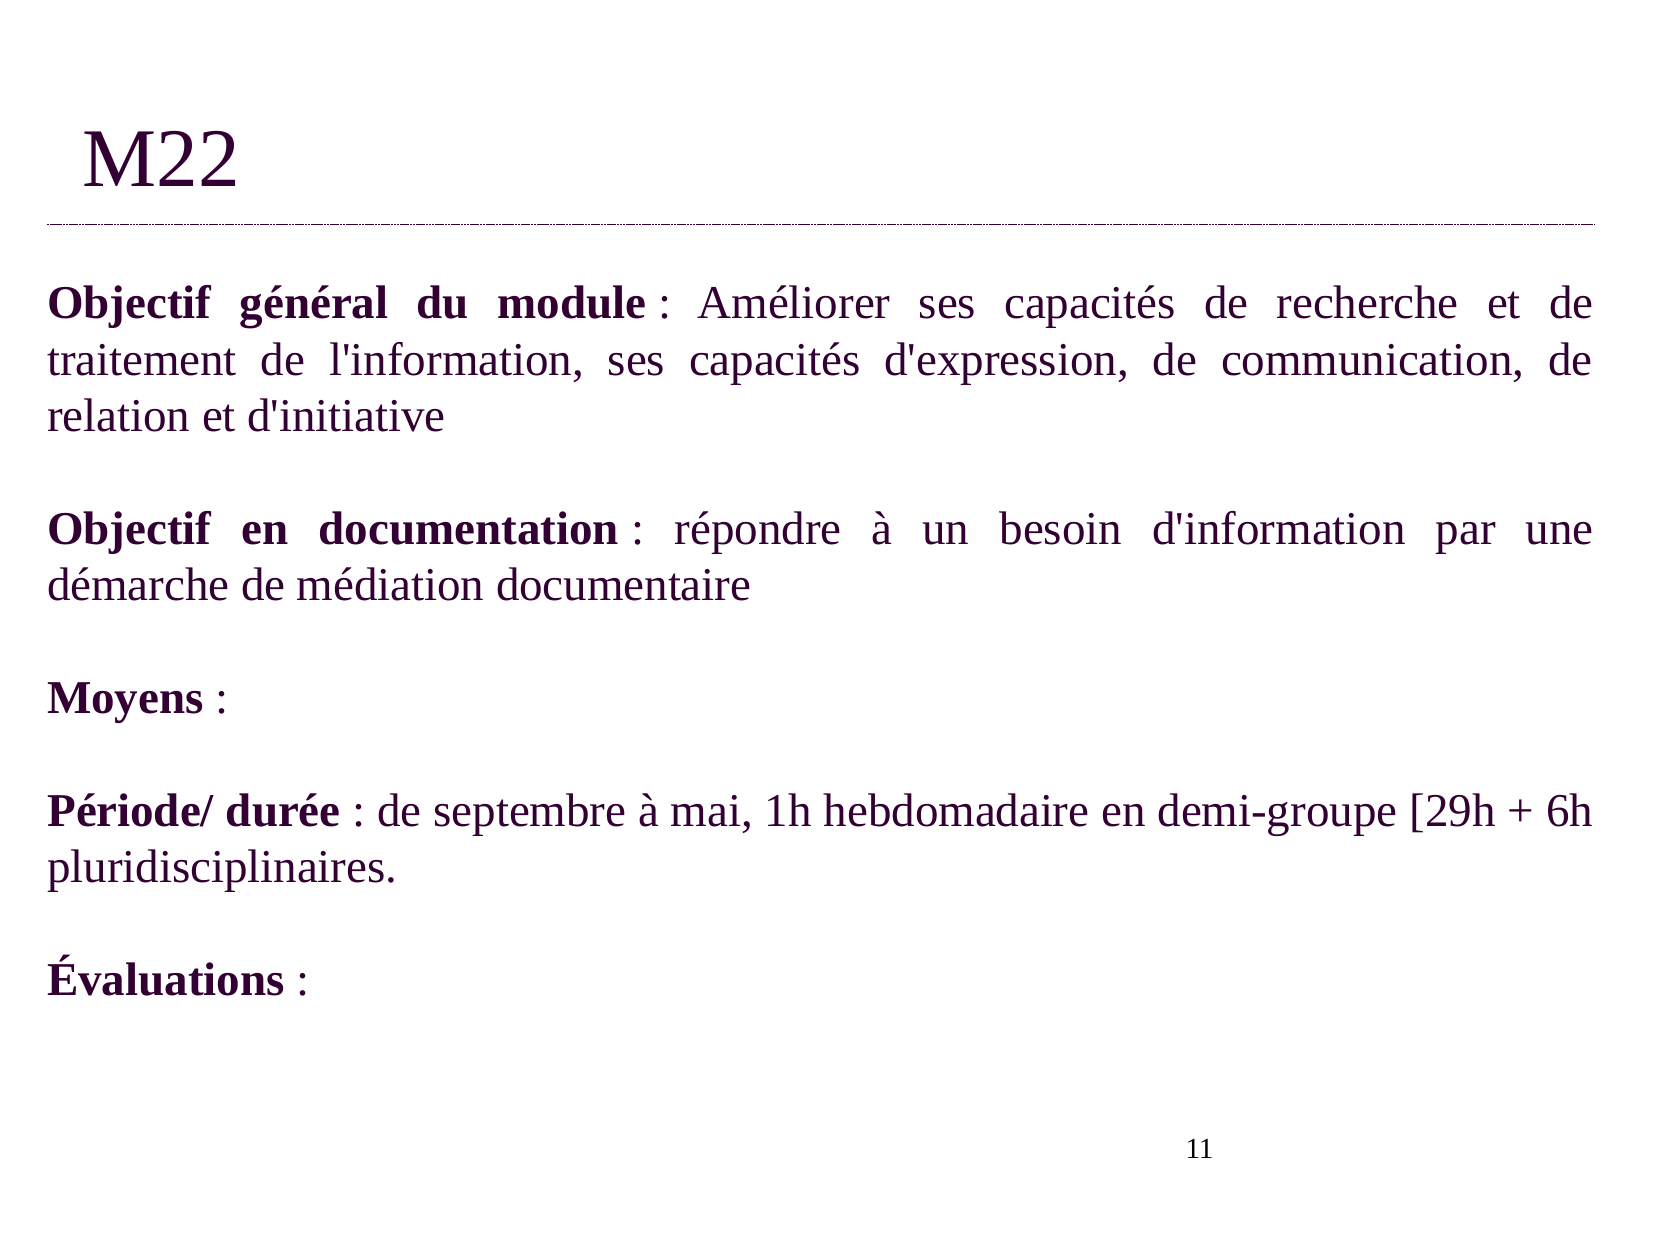

# M22
Objectif général du module : Améliorer ses capacités de recherche et de traitement de l'information, ses capacités d'expression, de communication, de relation et d'initiative
Objectif en documentation : répondre à un besoin d'information par une démarche de médiation documentaire
Moyens :
Période/ durée : de septembre à mai, 1h hebdomadaire en demi-groupe [29h + 6h pluridisciplinaires.
Évaluations :
10